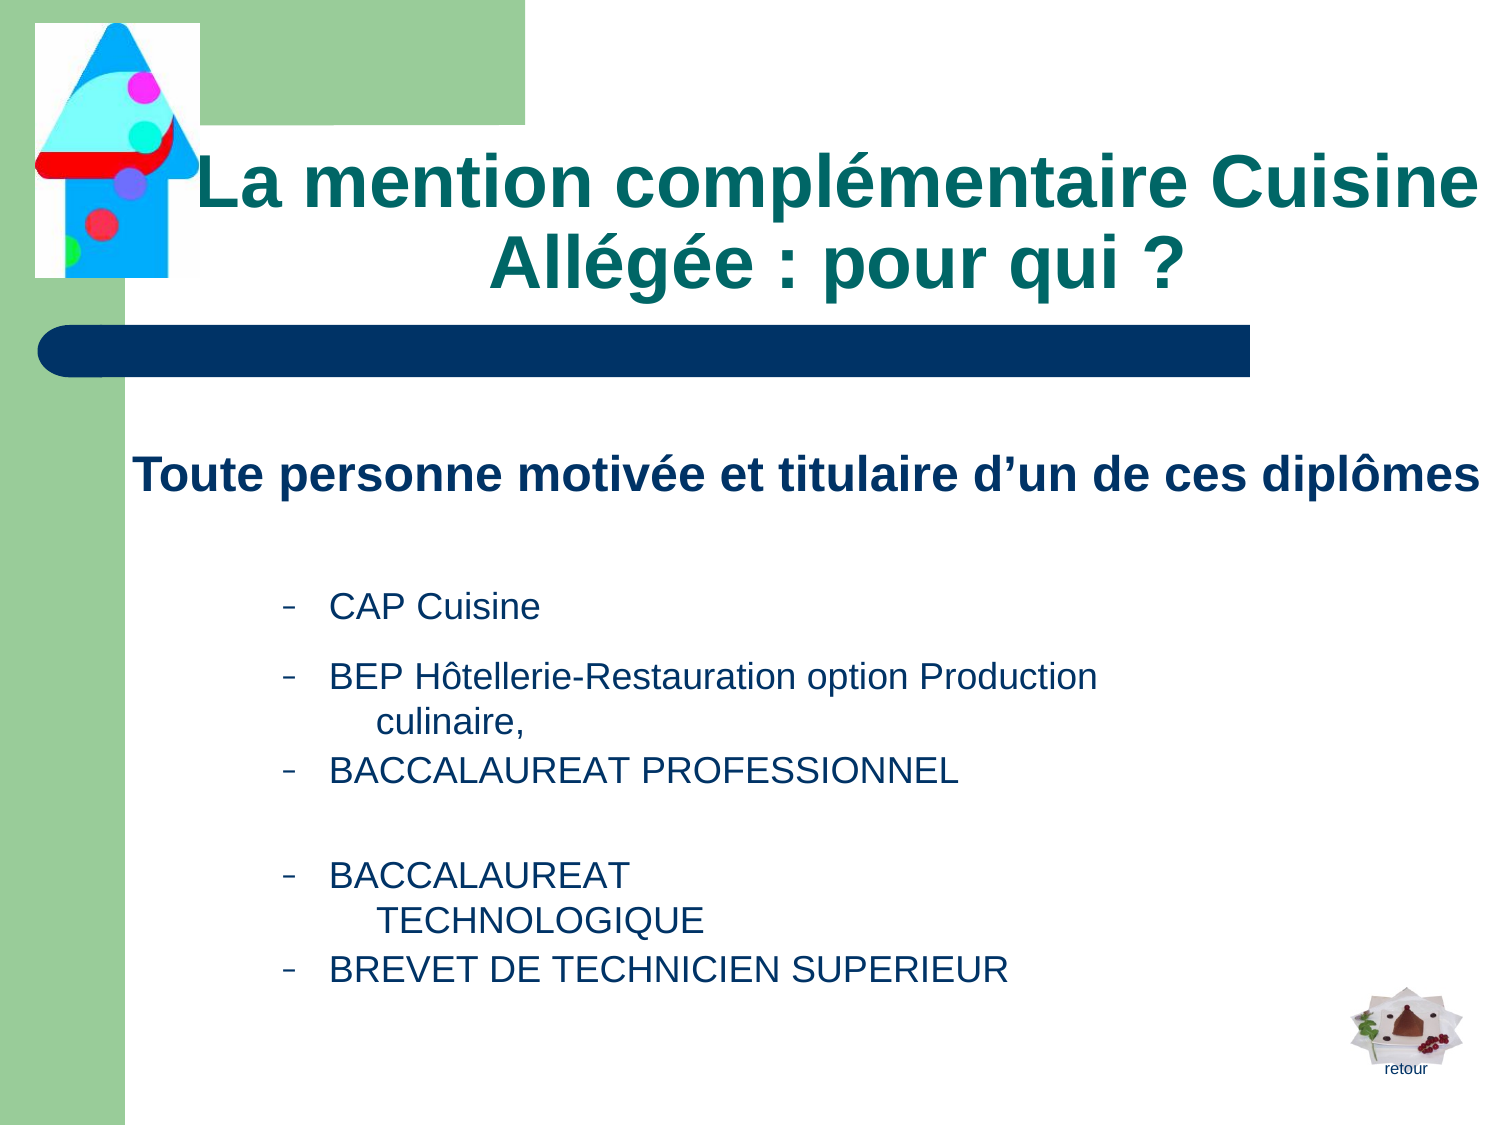

# La mention complémentaire Cuisine Allégée : pour qui ?
Toute personne motivée et titulaire d’un de ces diplômes
CAP Cuisine
BEP Hôtellerie-Restauration option Production culinaire,
BACCALAUREAT PROFESSIONNEL
BACCALAUREAT TECHNOLOGIQUE
BREVET DE TECHNICIEN SUPERIEUR
retour